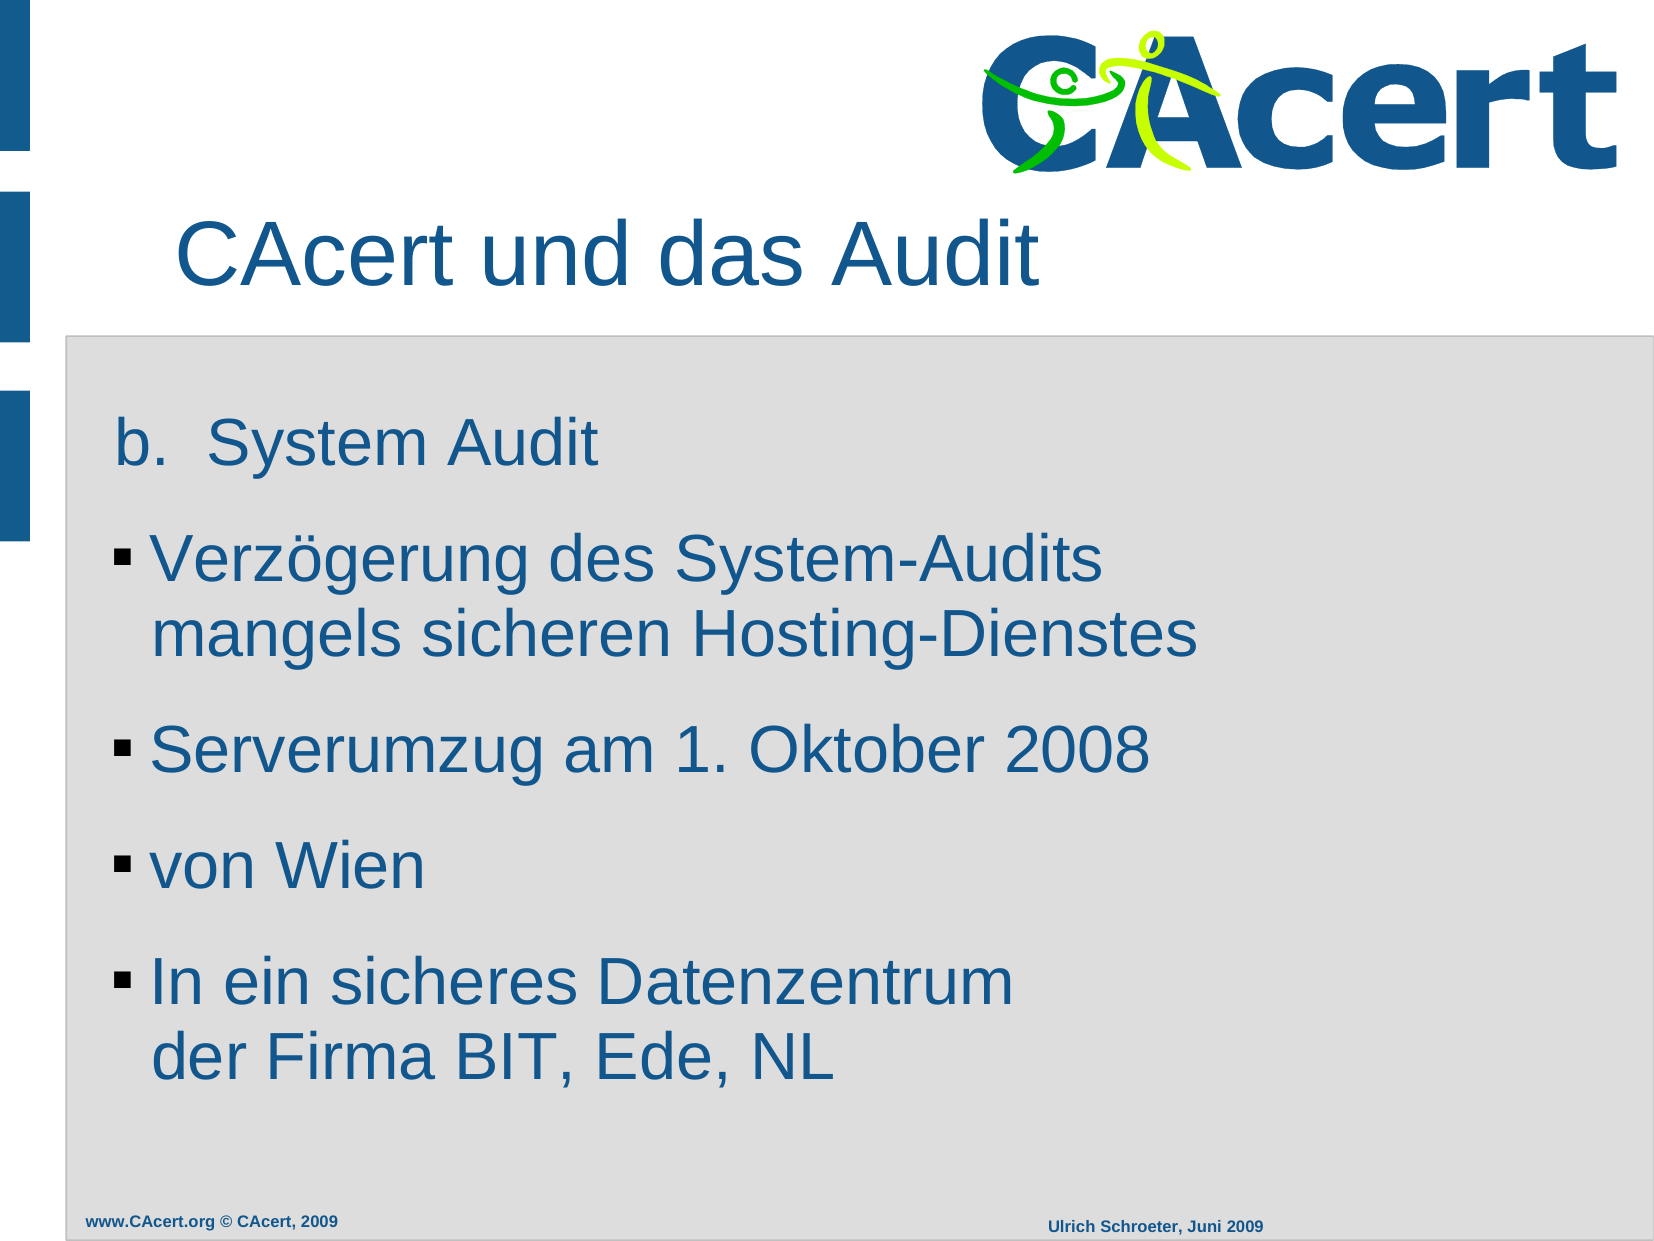

CAcert und das Audit
b. System Audit
 Verzögerung des System-Audits
 mangels sicheren Hosting-Dienstes
 Serverumzug am 1. Oktober 2008
 von Wien
 In ein sicheres Datenzentrum
 der Firma BIT, Ede, NL